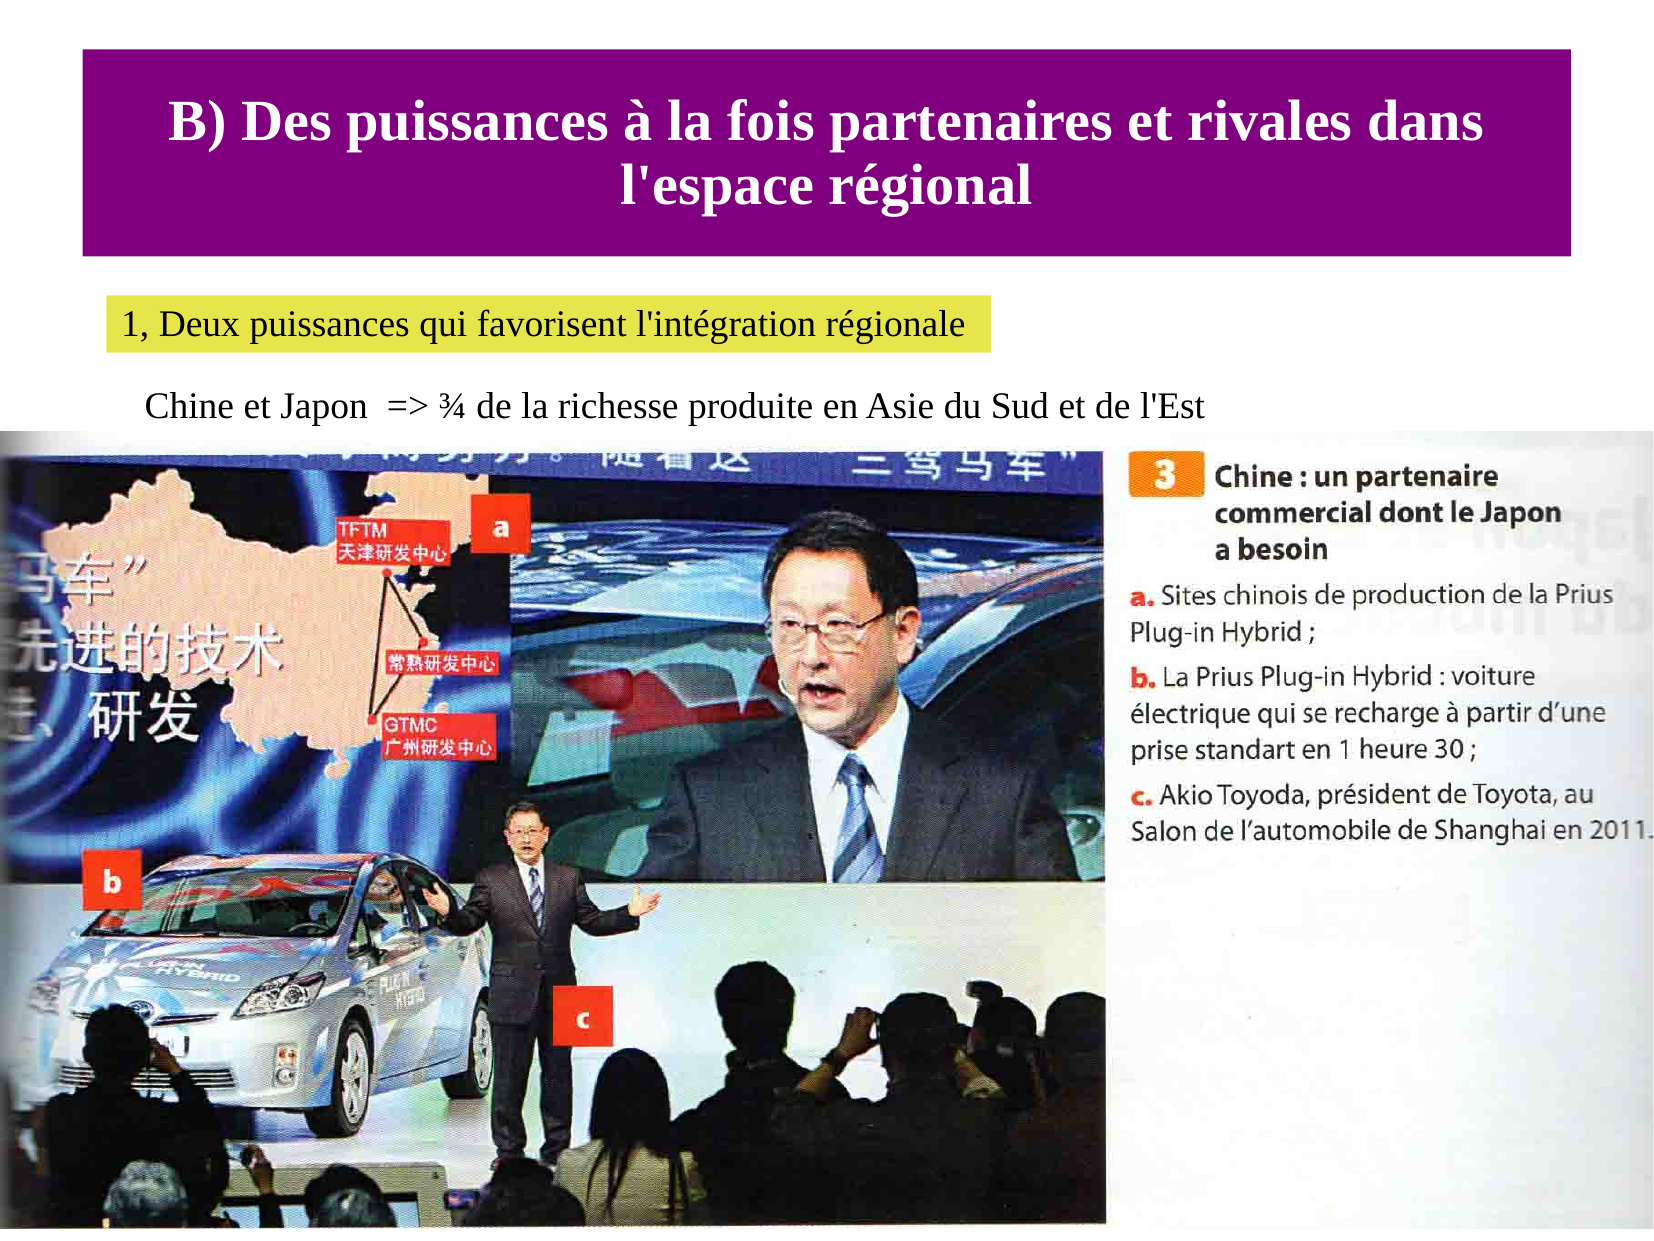

# B) Des puissances à la fois partenaires et rivales dans l'espace régional
1, Deux puissances qui favorisent l'intégration régionale
Chine et Japon => ¾ de la richesse produite en Asie du Sud et de l'Est
a→ Des flux intenses